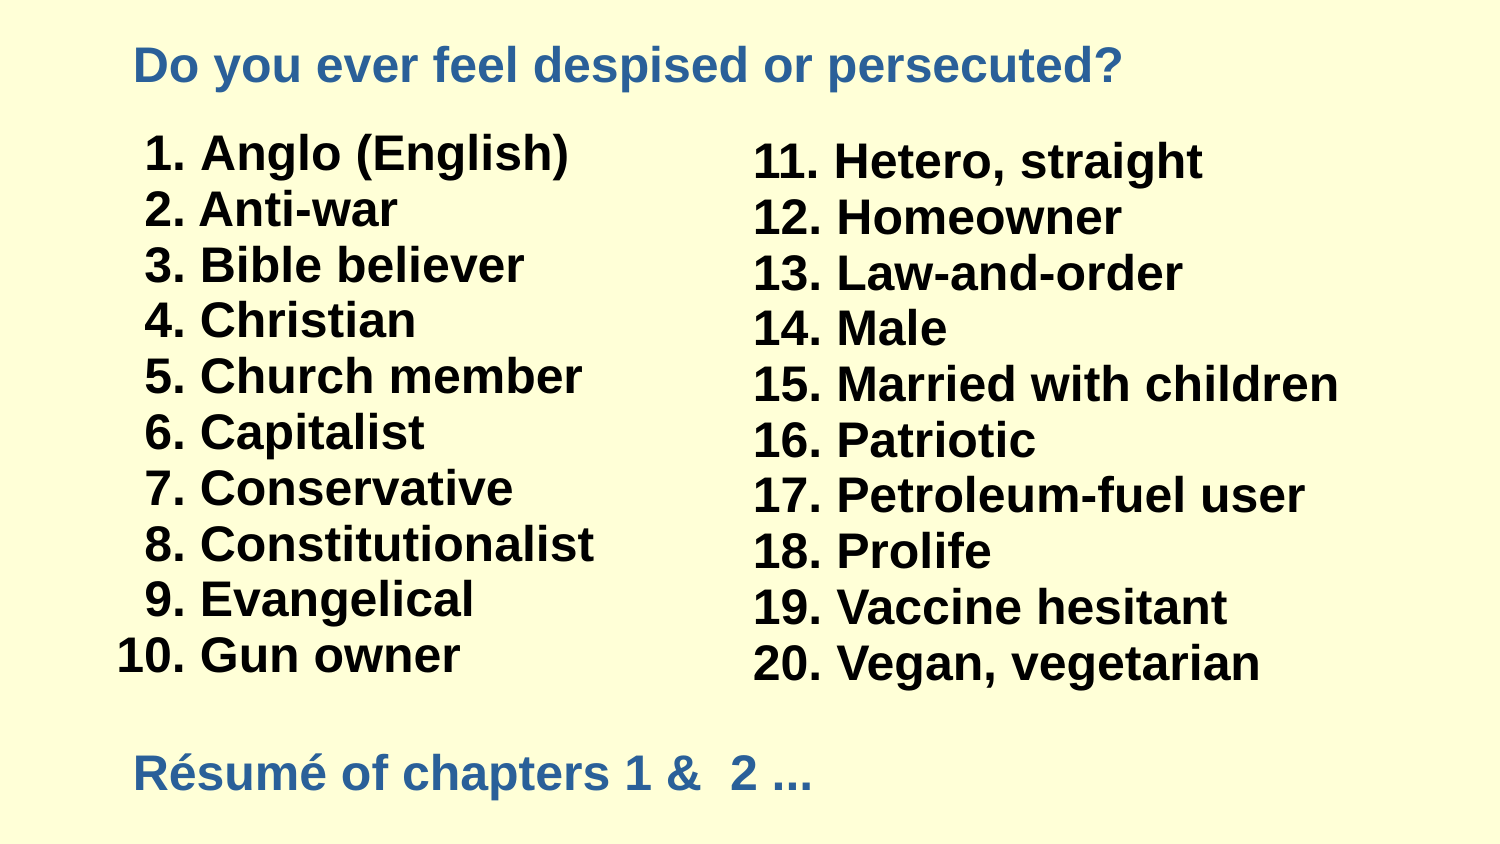

Do you ever feel despised or persecuted?
  1. Anglo (English)
 2. Anti-war
  3. Bible believer
  4. Christian
  5. Church member
  6. Capitalist
  7. Conservative
  8. Constitutionalist
  9. Evangelical
10. Gun owner
11. Hetero, straight
12. Homeowner
13. Law-and-order
14. Male
15. Married with children
16. Patriotic
17. Petroleum-fuel user
18. Prolife
19. Vaccine hesitant
20. Vegan, vegetarian
Résumé of chapters 1 & 2 ...